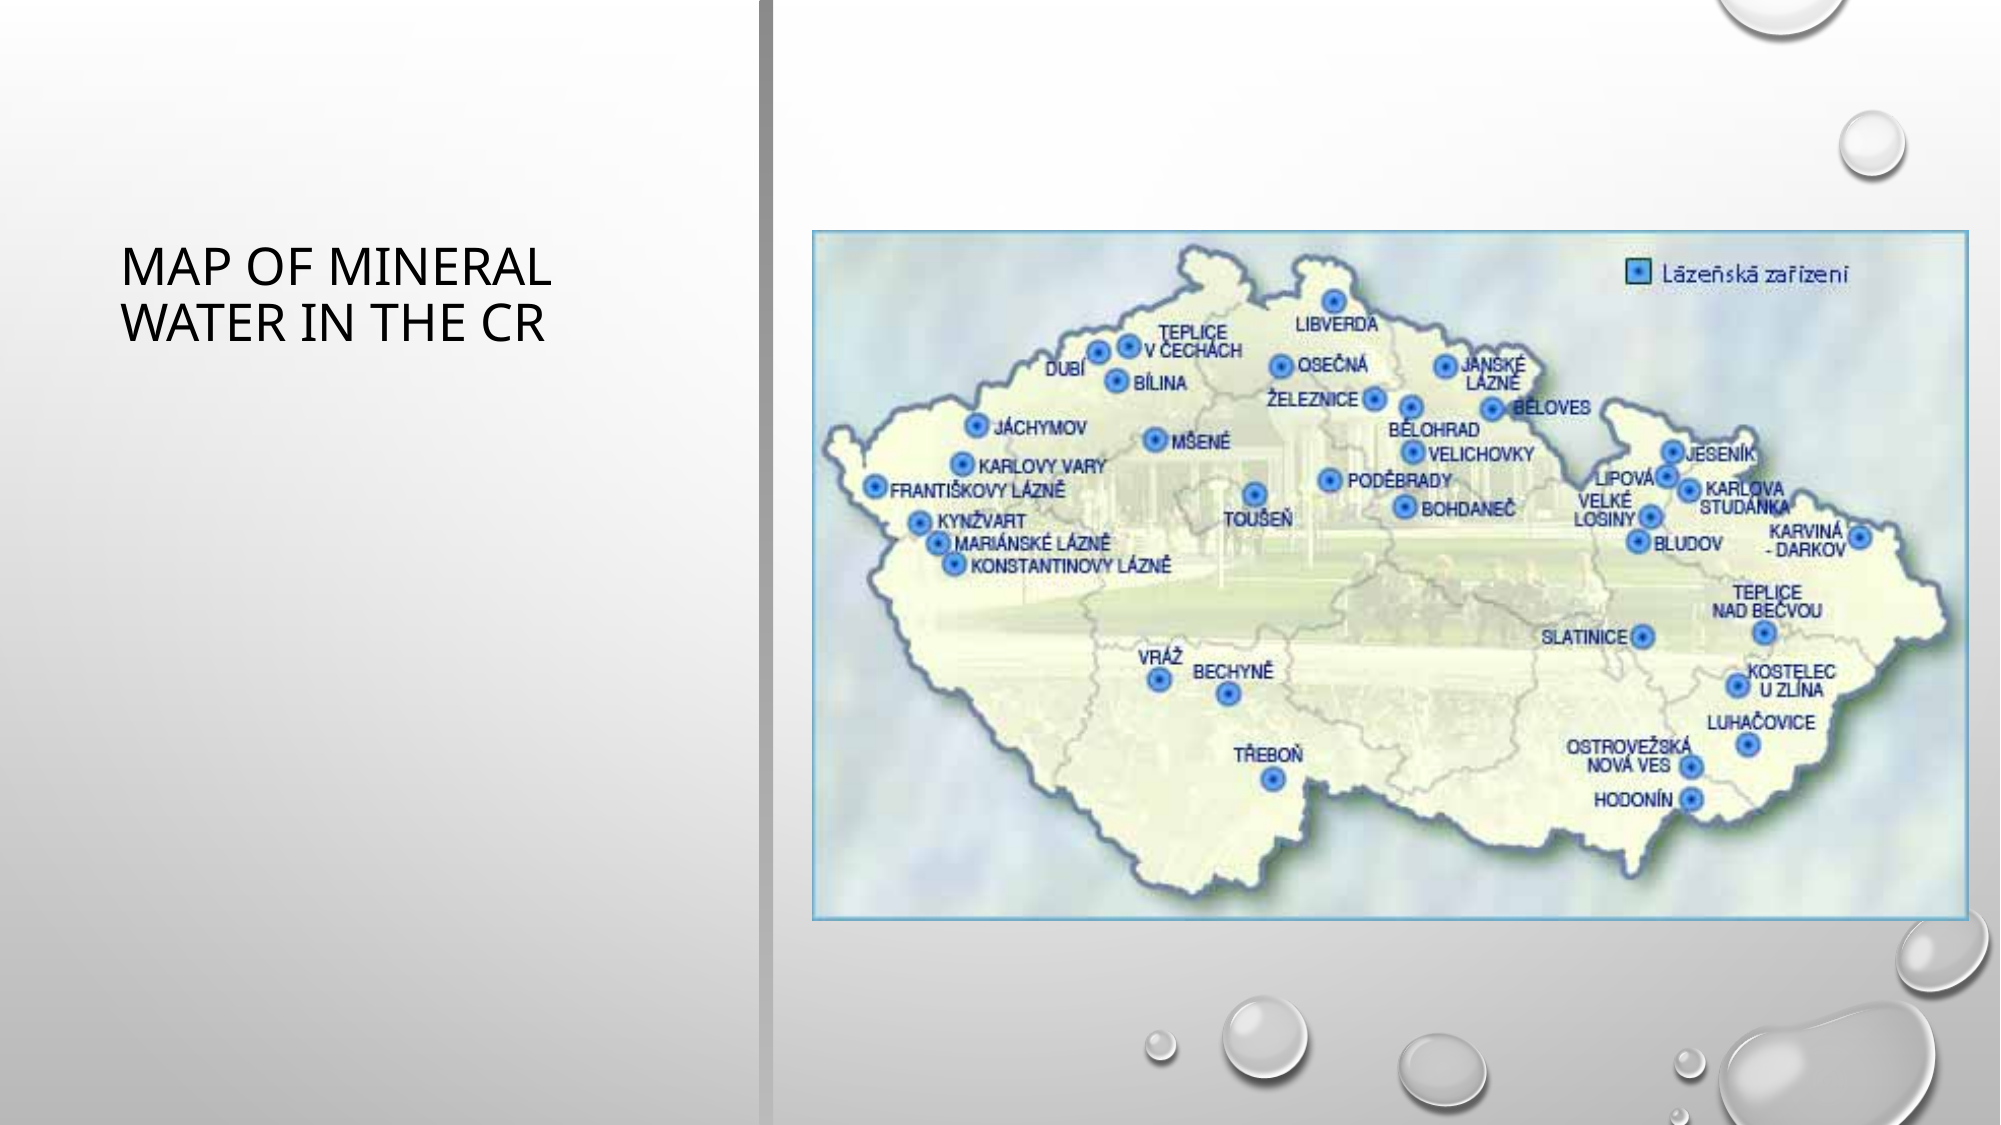

# Map of mineral water in the CR